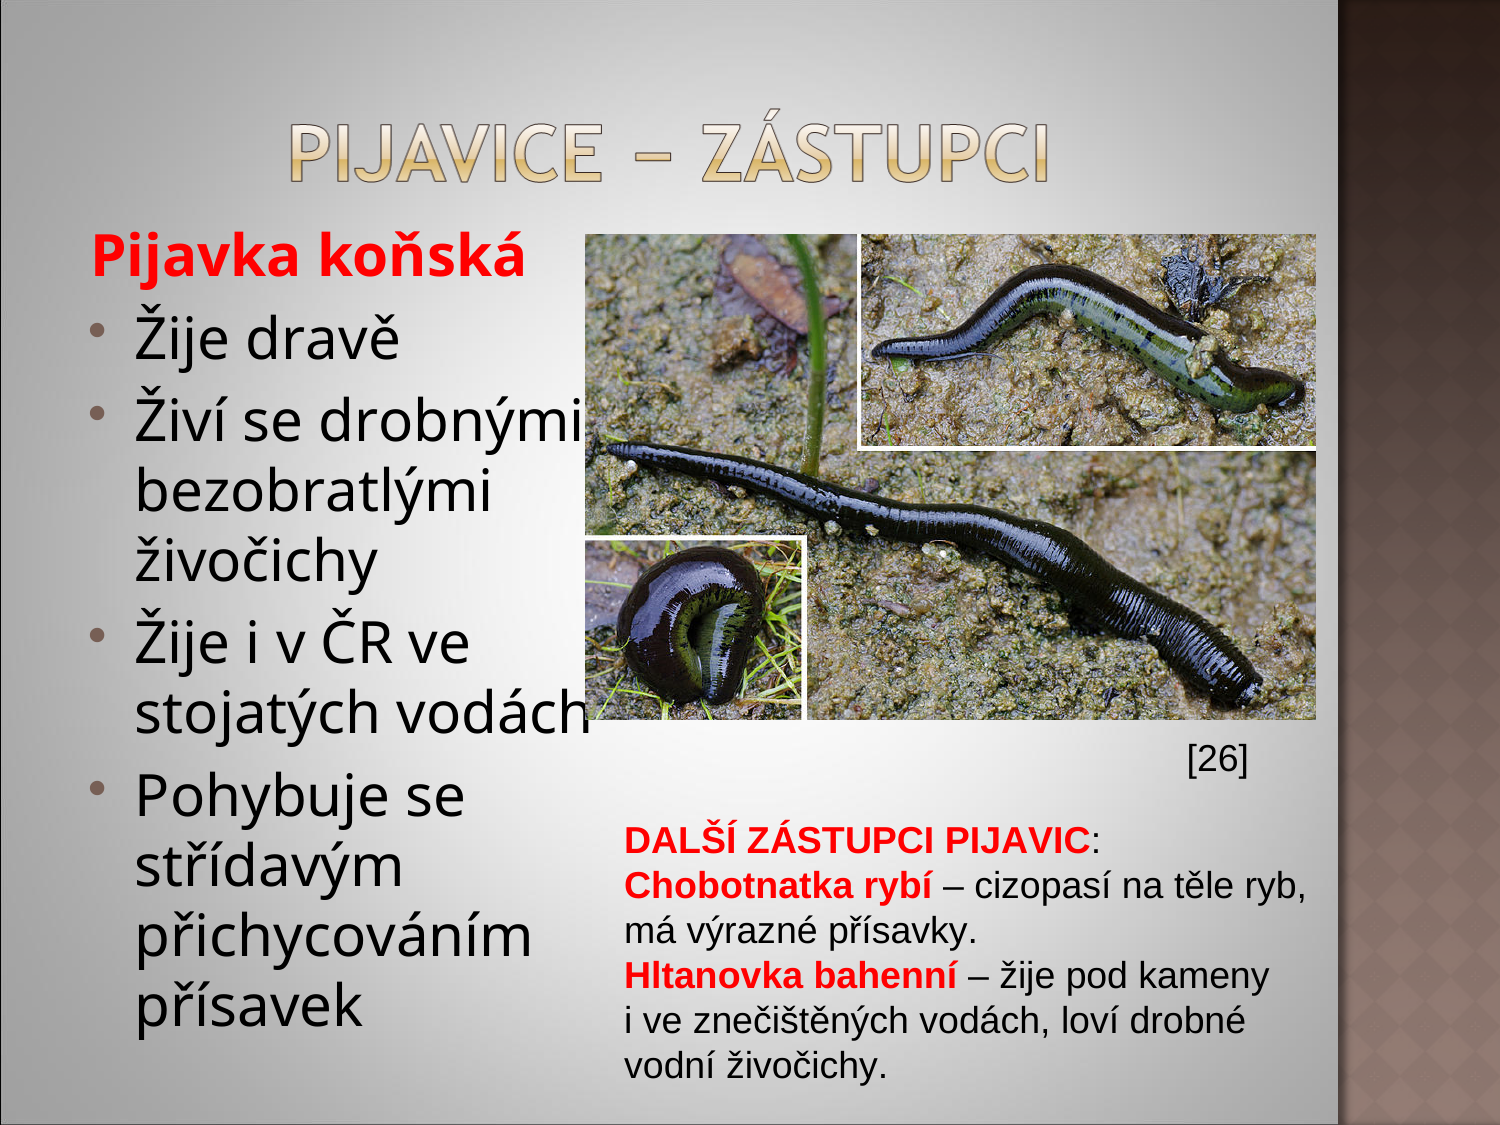

# Pijavka koňská
Žije dravě
Živí se drobnými bezobratlými živočichy
Žije i v ČR ve stojatých vodách
Pohybuje se střídavým přichycováním přísavek
[26]
DALŠÍ ZÁSTUPCI PIJAVIC:
Chobotnatka rybí – cizopasí na těle ryb,
má výrazné přísavky.
Hltanovka bahenní – žije pod kameny
i ve znečištěných vodách, loví drobné
vodní živočichy.